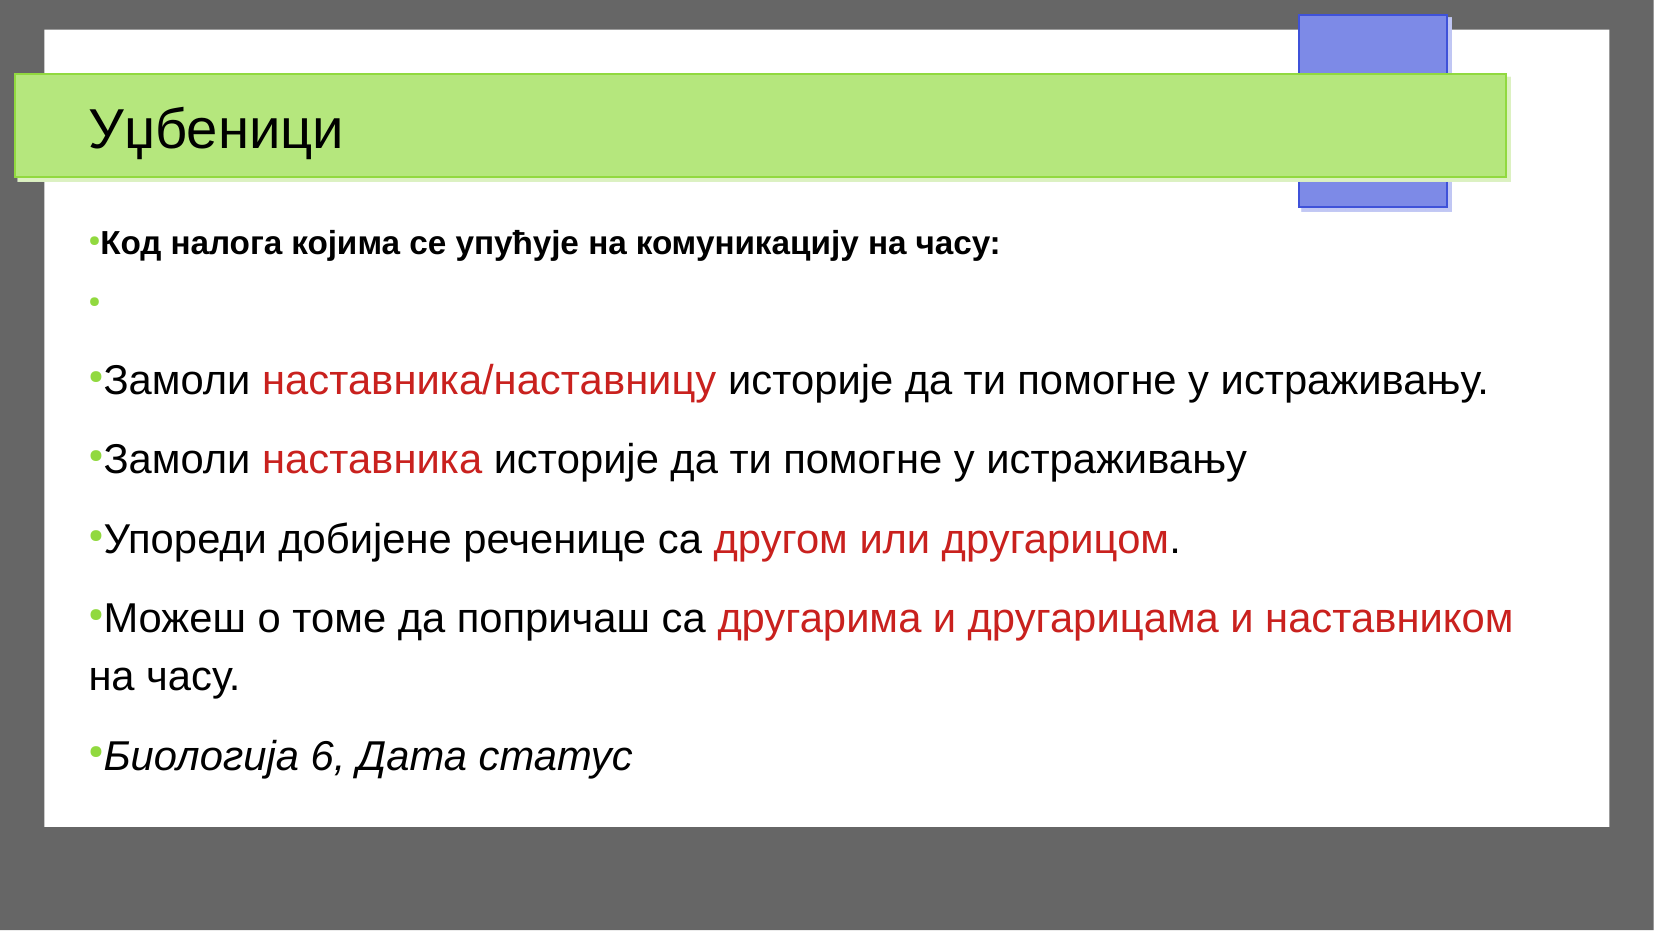

# Уџбеници
Код налога којима се упућује на комуникацију на часу:
Замоли наставника/наставницу историје да ти помогне у истраживању.
Замоли наставника историје да ти помогне у истраживању
Упореди добијене реченице са другом или другарицом.
Можеш о томе да попричаш са другарима и другарицама и наставником на часу.
Биологија 6, Дата статус